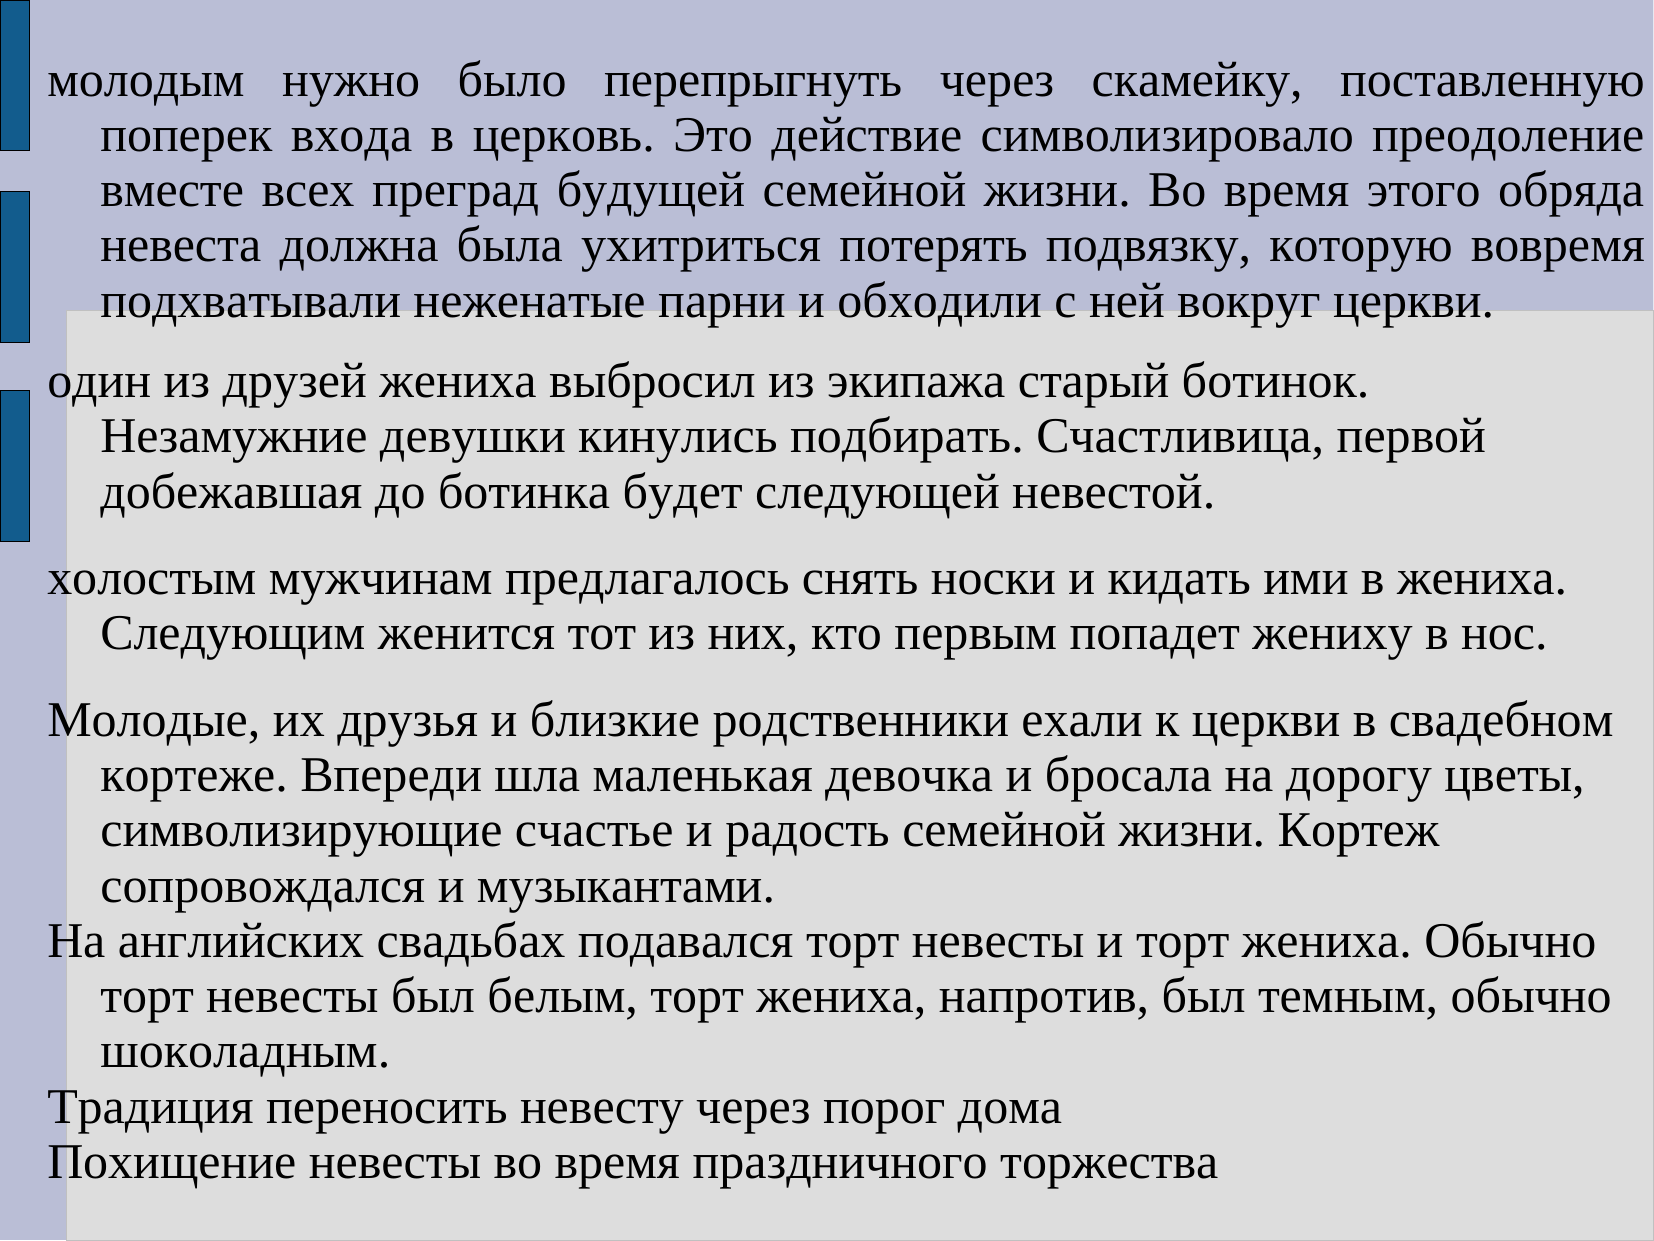

молодым нужно было перепрыгнуть через скамейку, поставленную поперек входа в церковь. Это действие символизировало преодоление вместе всех преград будущей семейной жизни. Во время этого обряда невеста должна была ухитриться потерять подвязку, которую вовремя подхватывали неженатые парни и обходили с ней вокруг церкви.
один из друзей жениха выбросил из экипажа старый ботинок. Незамужние девушки кинулись подбирать. Счастливица, первой добежавшая до ботинка будет следующей невестой.
холостым мужчинам предлагалось снять носки и кидать ими в жениха. Следующим женится тот из них, кто первым попадет жениху в нос.
Молодые, их друзья и близкие родственники ехали к церкви в свадебном кортеже. Впереди шла маленькая девочка и бросала на дорогу цветы, символизирующие счастье и радость семейной жизни. Кортеж сопровождался и музыкантами.
На английских свадьбах подавался торт невесты и торт жениха. Обычно торт невесты был белым, торт жениха, напротив, был темным, обычно шоколадным.
Традиция переносить невесту через порог дома
Похищение невесты во время праздничного торжества